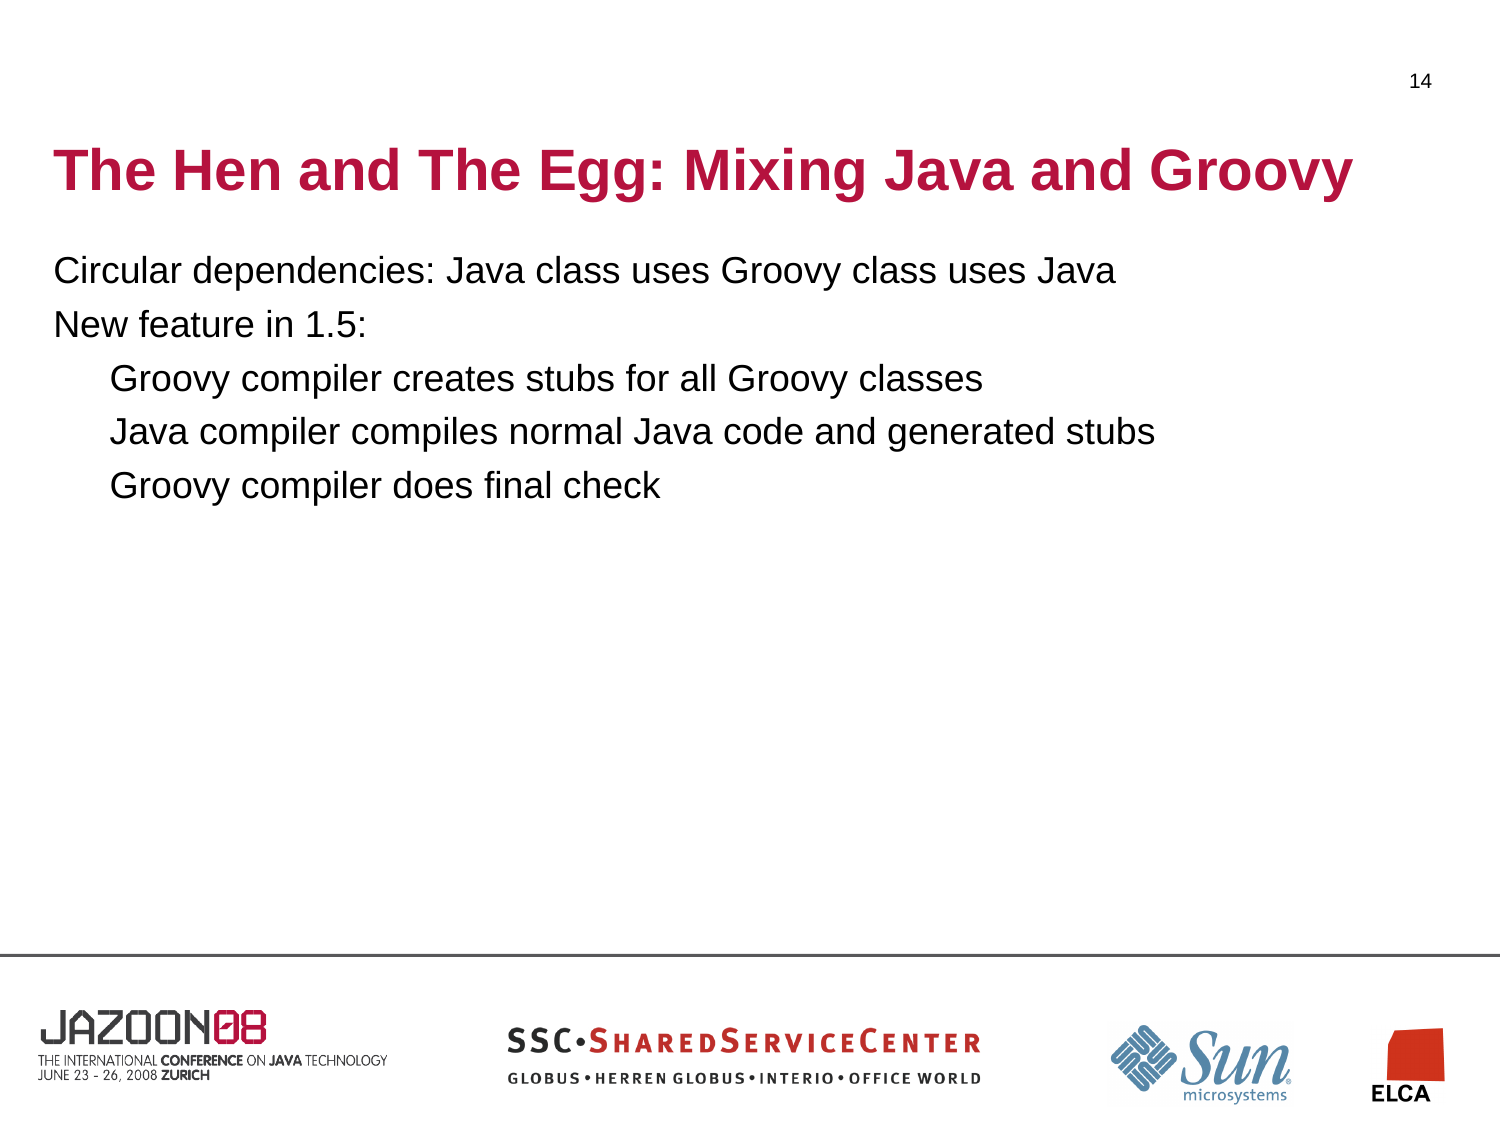

14
# The Hen and The Egg: Mixing Java and Groovy
Circular dependencies: Java class uses Groovy class uses Java
New feature in 1.5:
Groovy compiler creates stubs for all Groovy classes
Java compiler compiles normal Java code and generated stubs
Groovy compiler does final check